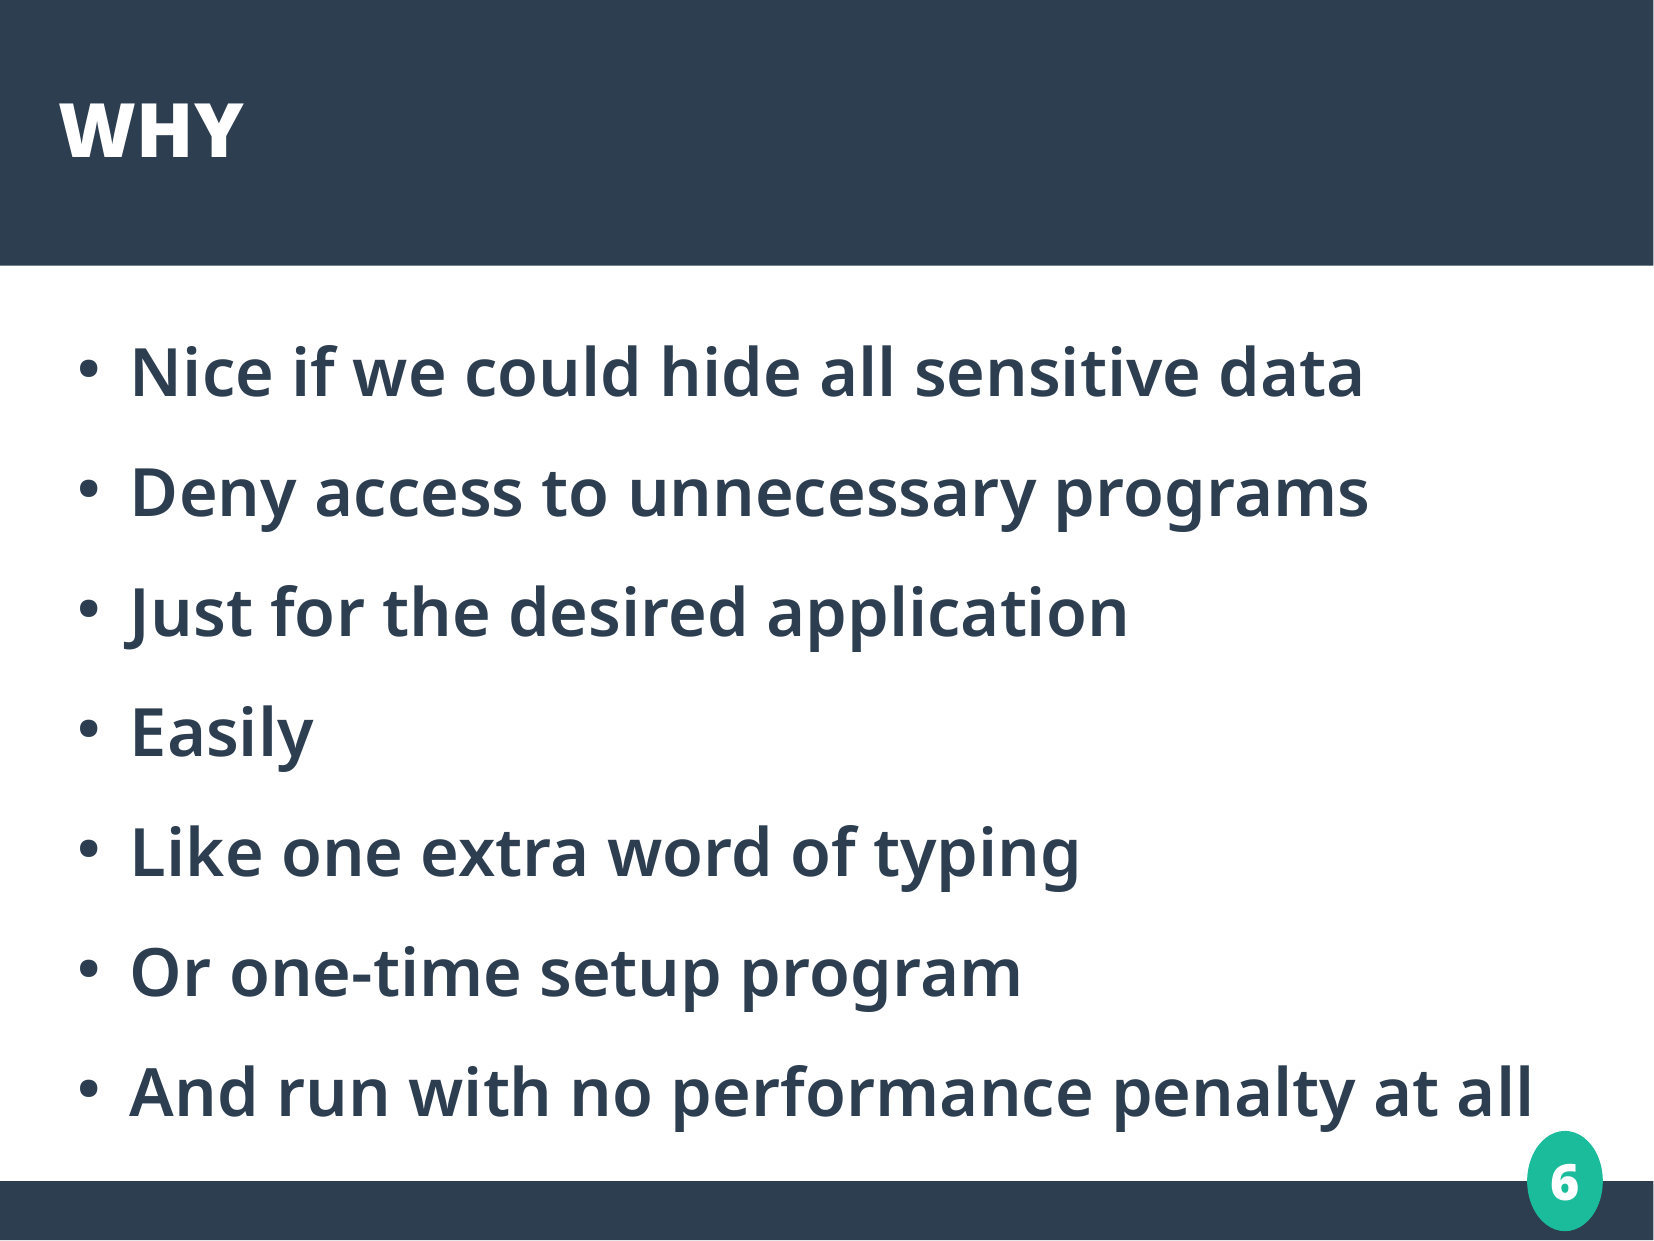

# WHY
Nice if we could hide all sensitive data
Deny access to unnecessary programs
Just for the desired application
Easily
Like one extra word of typing
Or one-time setup program
And run with no performance penalty at all